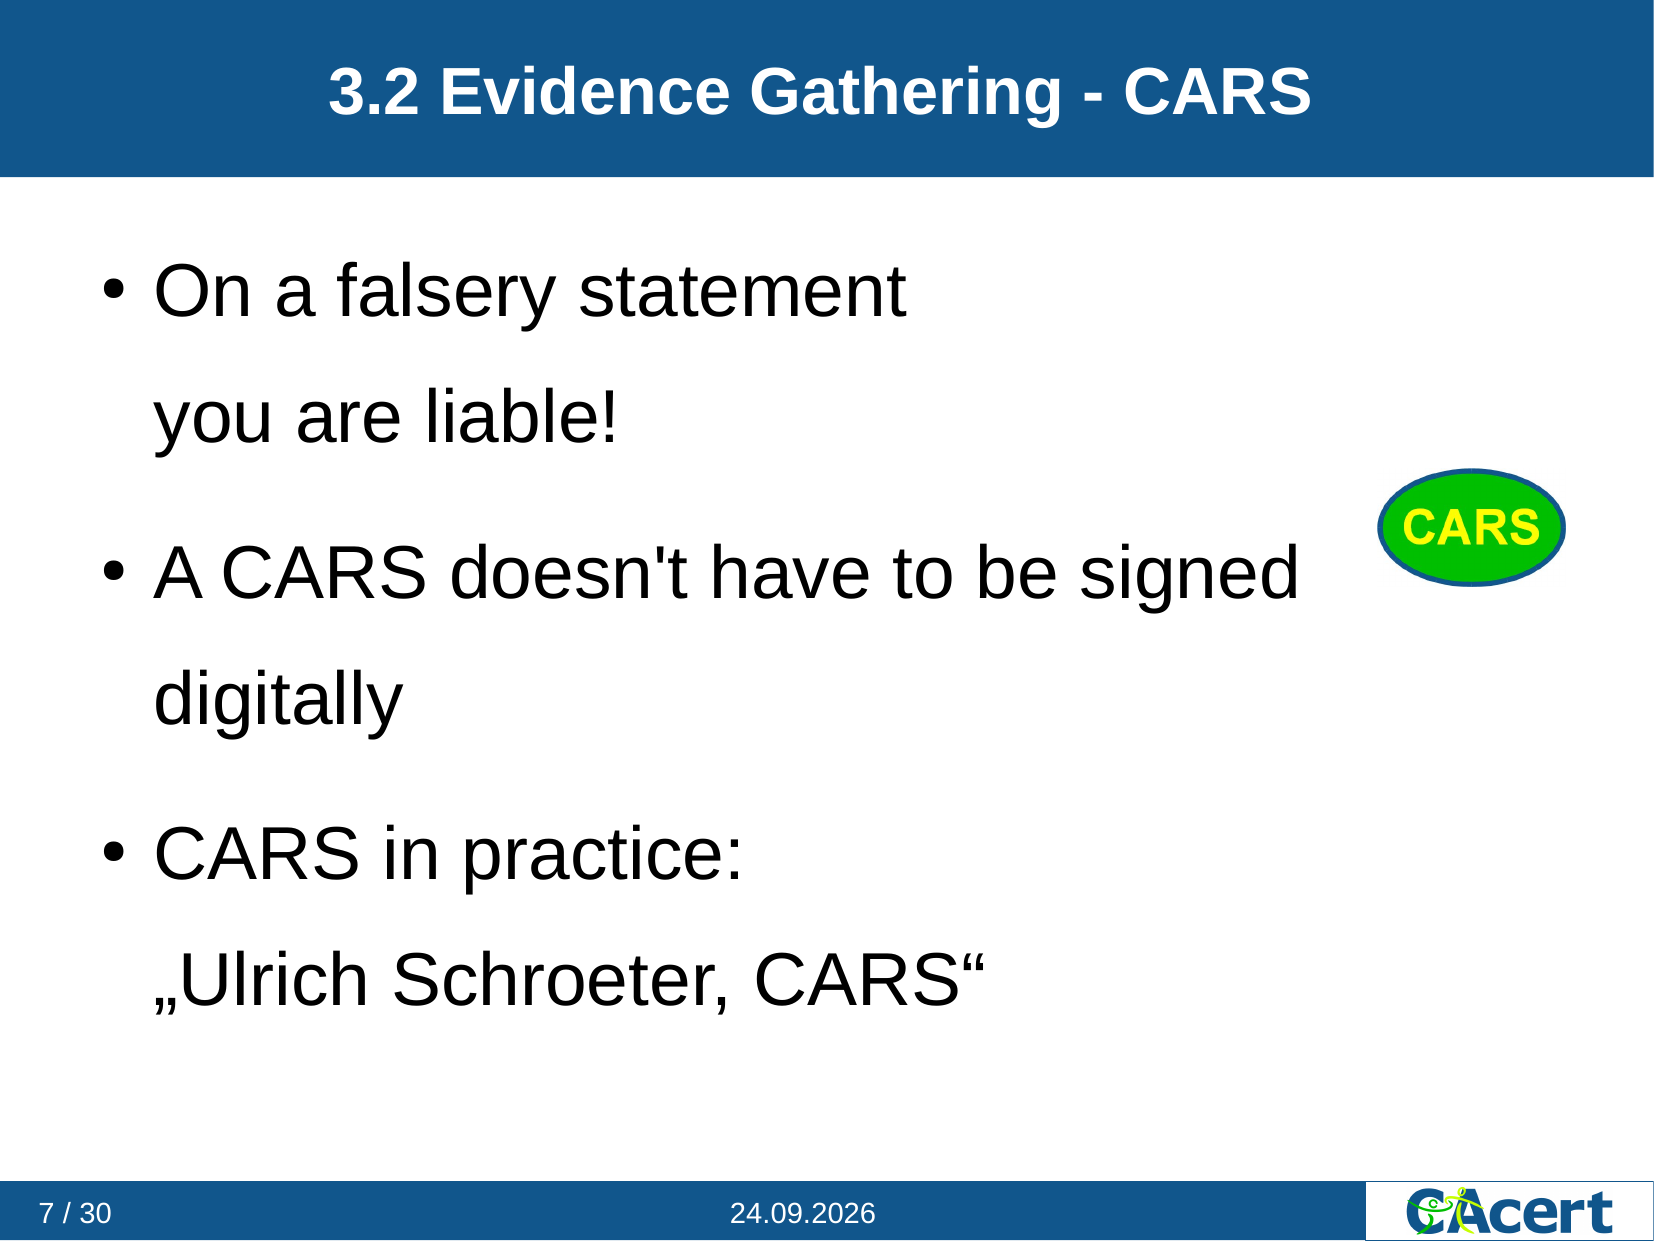

# 3.2 Evidence Gathering - CARS
On a falsery statement
you are liable!
A CARS doesn't have to be signed digitally
CARS in practice:
„Ulrich Schroeter, CARS“